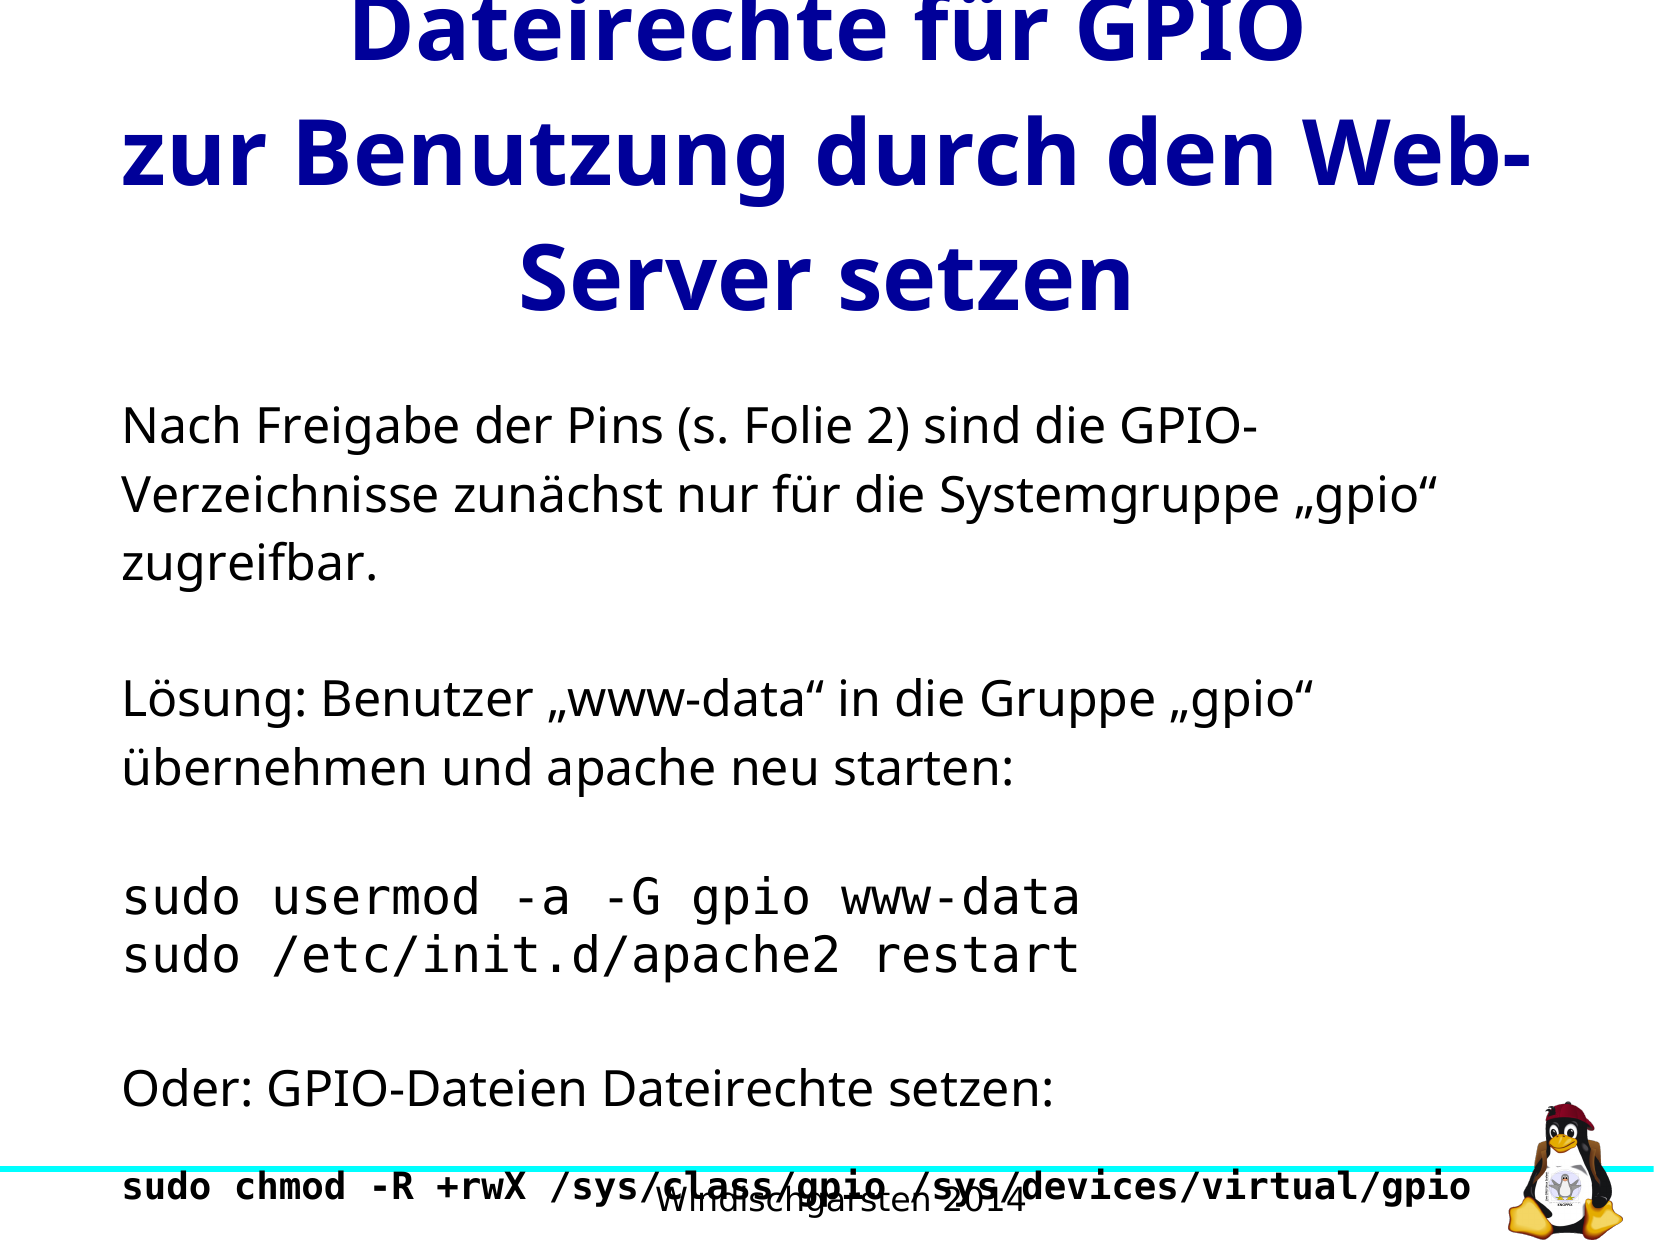

# Dateirechte für GPIO zur Benutzung durch den Web-Server setzen
Nach Freigabe der Pins (s. Folie 2) sind die GPIO-Verzeichnisse zunächst nur für die Systemgruppe „gpio“ zugreifbar.
Lösung: Benutzer „www-data“ in die Gruppe „gpio“ übernehmen und apache neu starten:
sudo usermod -a -G gpio www-data
sudo /etc/init.d/apache2 restart
Oder: GPIO-Dateien Dateirechte setzen:
sudo chmod -R +rwX /sys/class/gpio /sys/devices/virtual/gpio